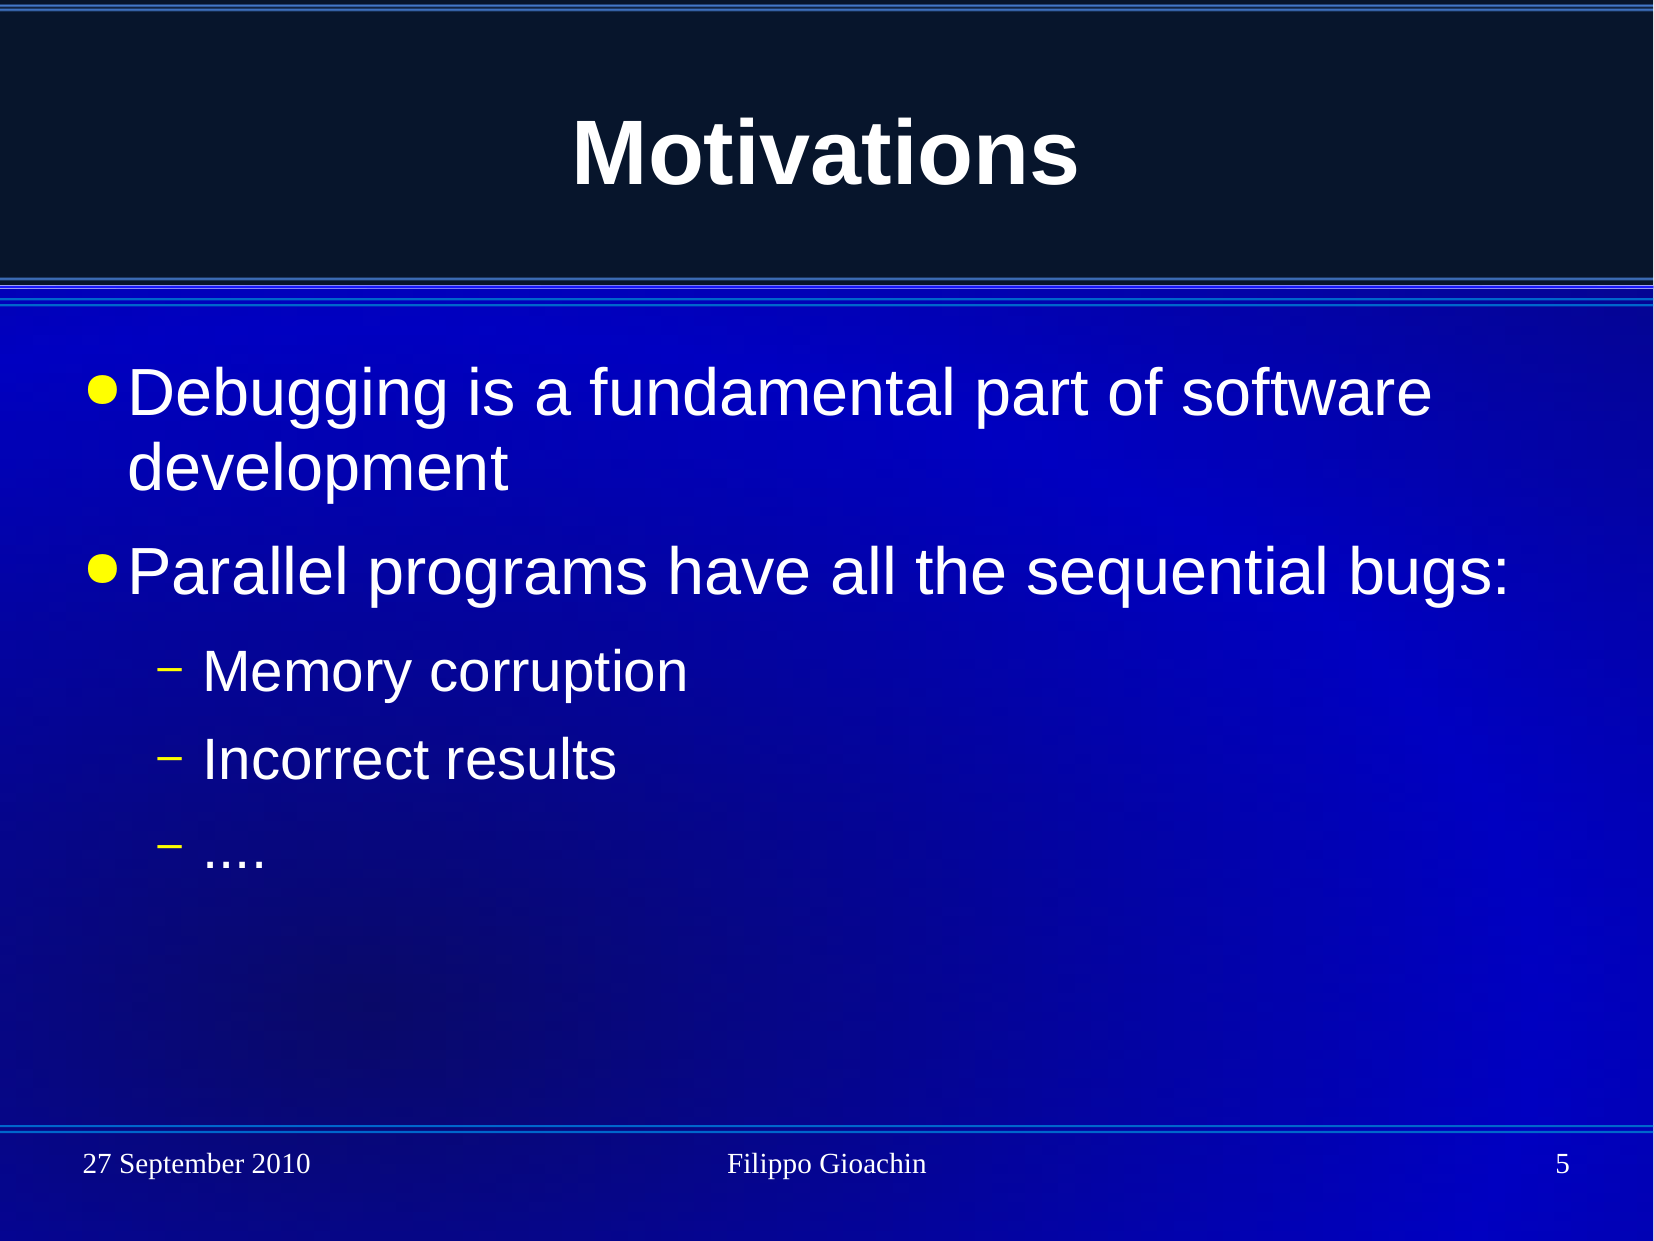

# Motivations
Debugging is a fundamental part of software development
Parallel programs have all the sequential bugs:
Memory corruption
Incorrect results
....
27 September 2010
Filippo Gioachin
5